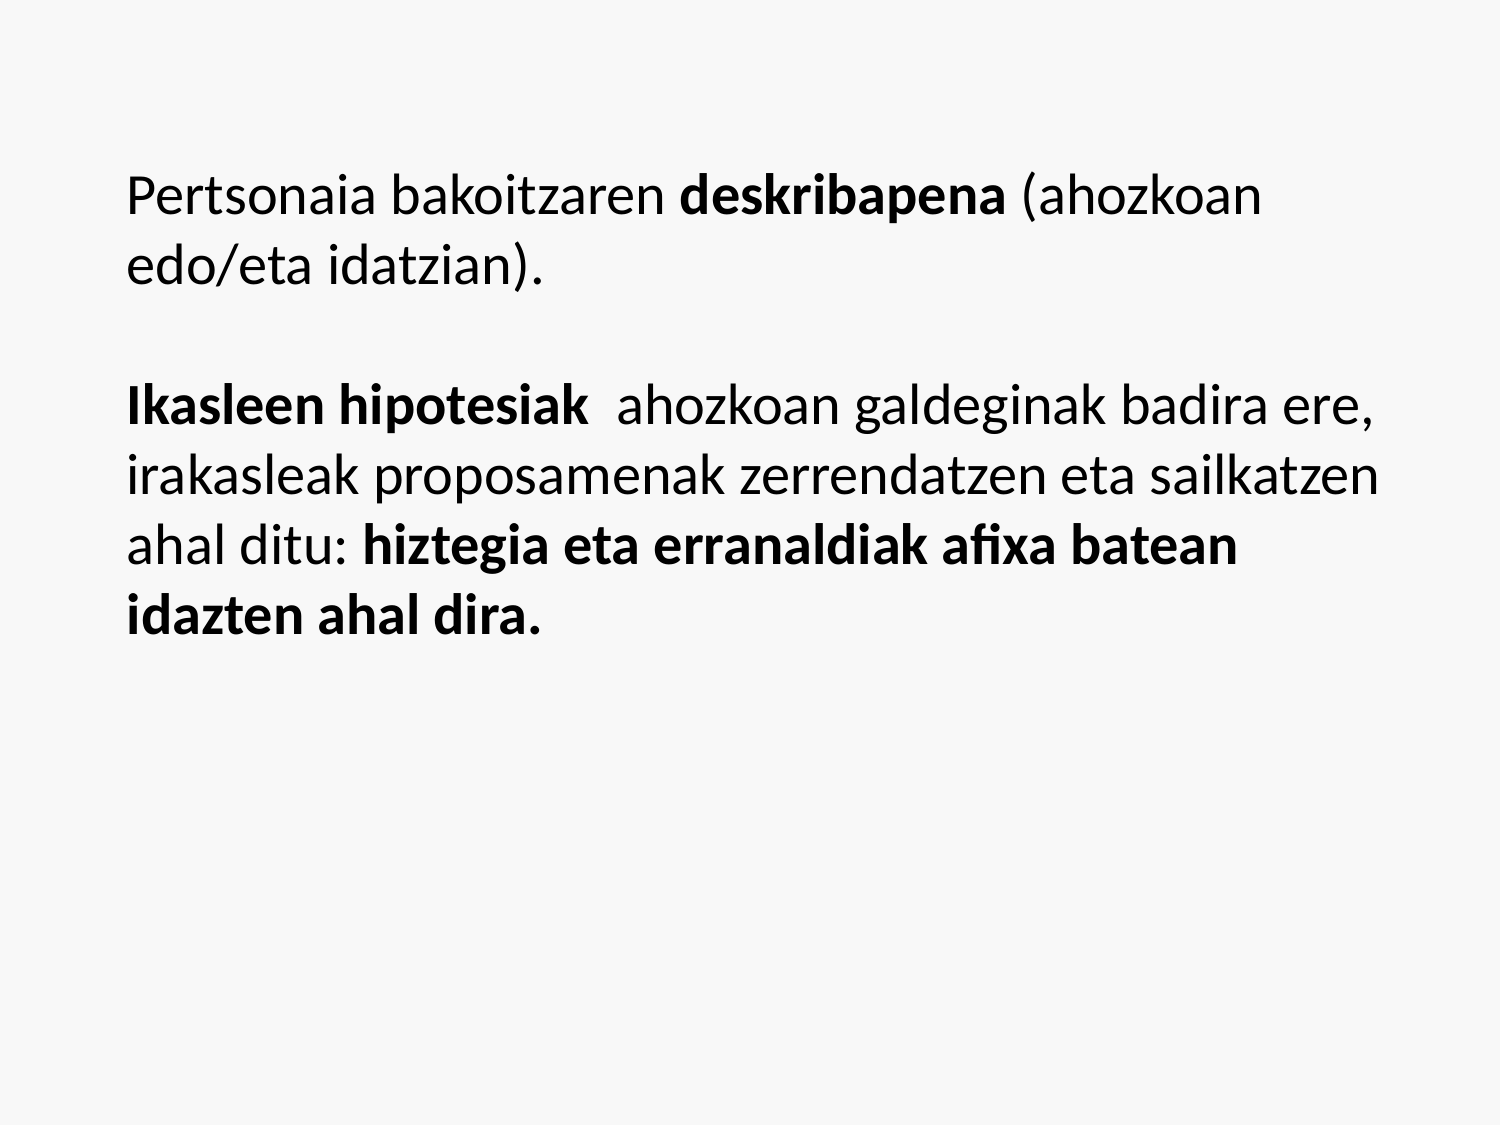

Pertsonaia bakoitzaren deskribapena (ahozkoan edo/eta idatzian).
Ikasleen hipotesiak  ahozkoan galdeginak badira ere, irakasleak proposamenak zerrendatzen eta sailkatzen ahal ditu: hiztegia eta erranaldiak afixa batean idazten ahal dira.